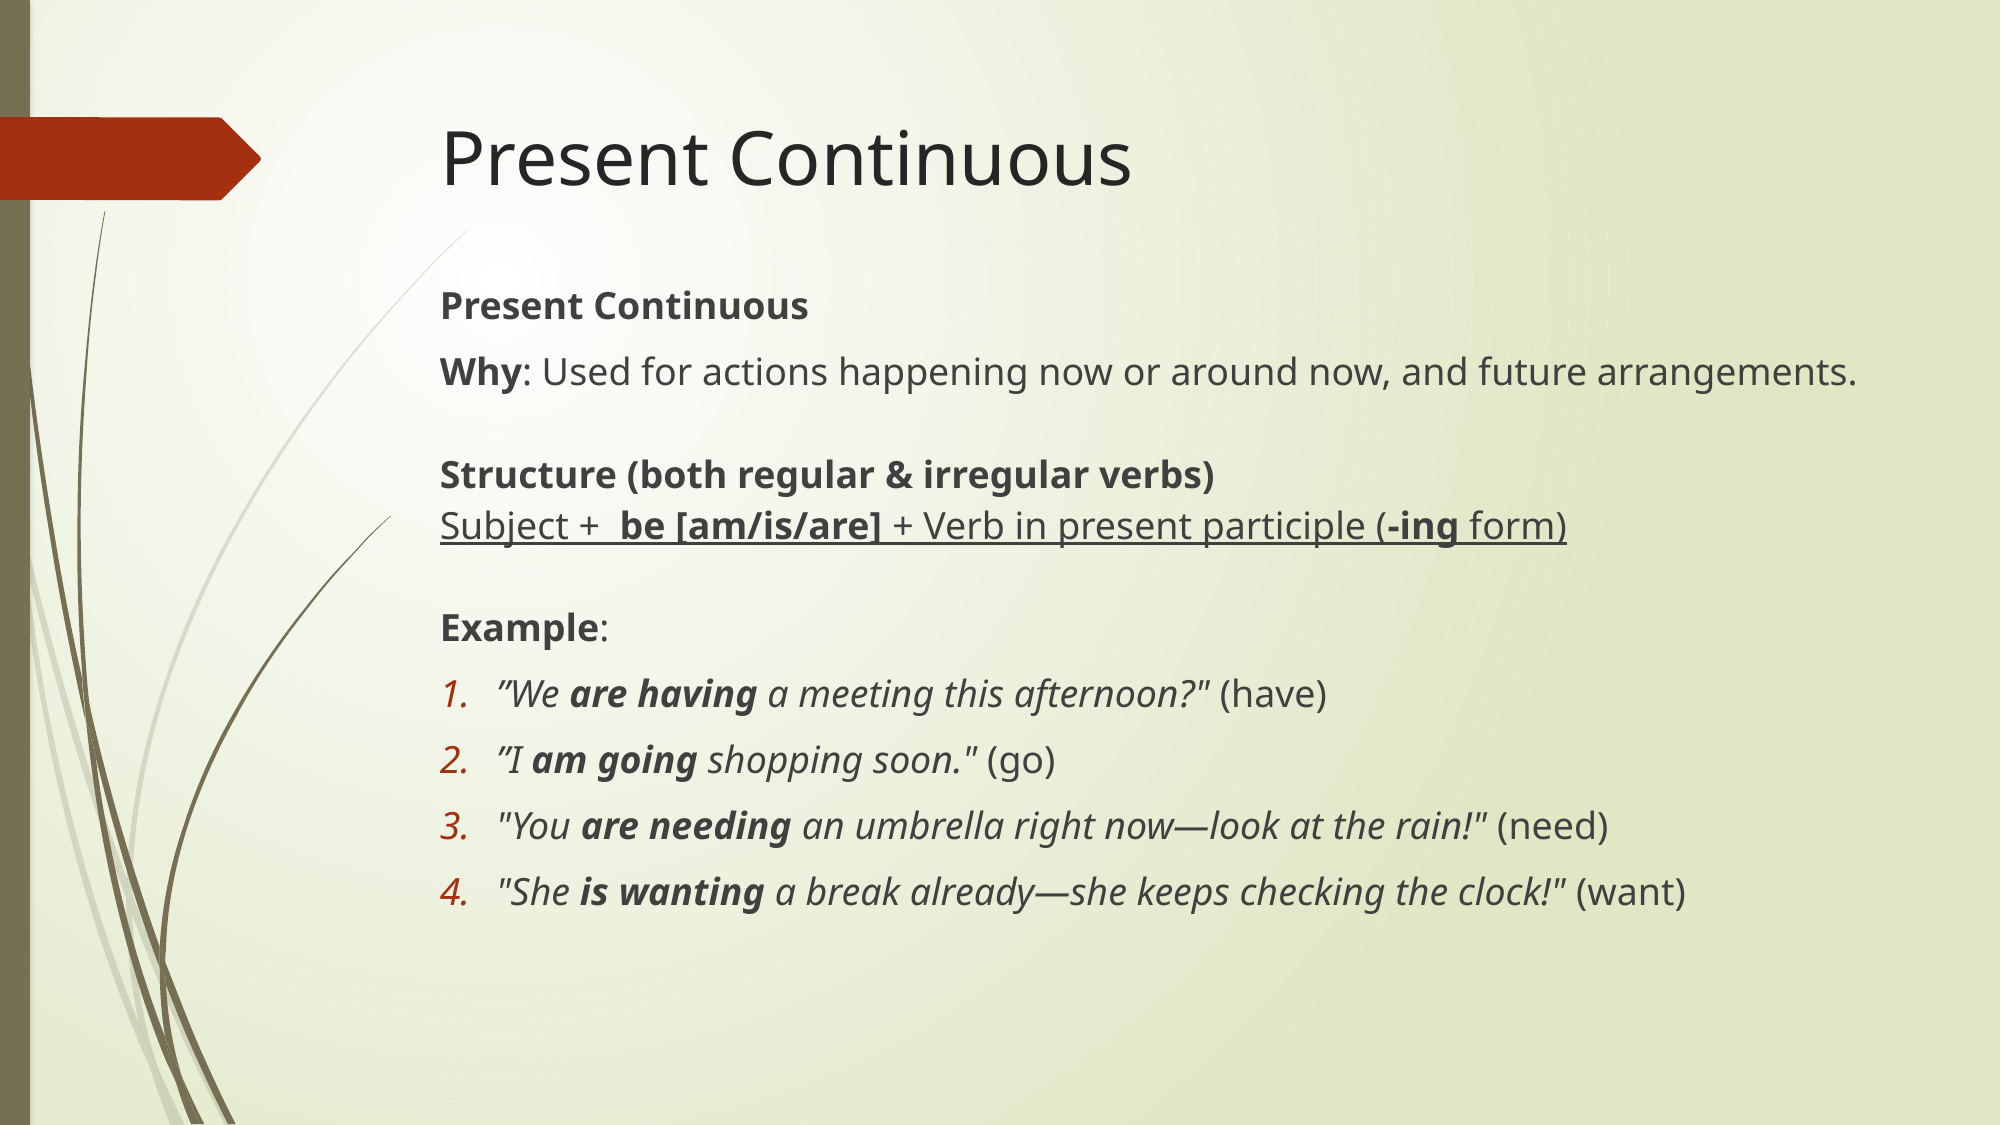

# Present Continuous
Present Continuous
Why: Used for actions happening now or around now, and future arrangements.
Structure (both regular & irregular verbs)
Subject +  be [am/is/are] + Verb in present participle (-ing form)
Example:
”We are having a meeting this afternoon?" (have)
”I am going shopping soon." (go)
"You are needing an umbrella right now—look at the rain!" (need)
"She is wanting a break already—she keeps checking the clock!" (want)